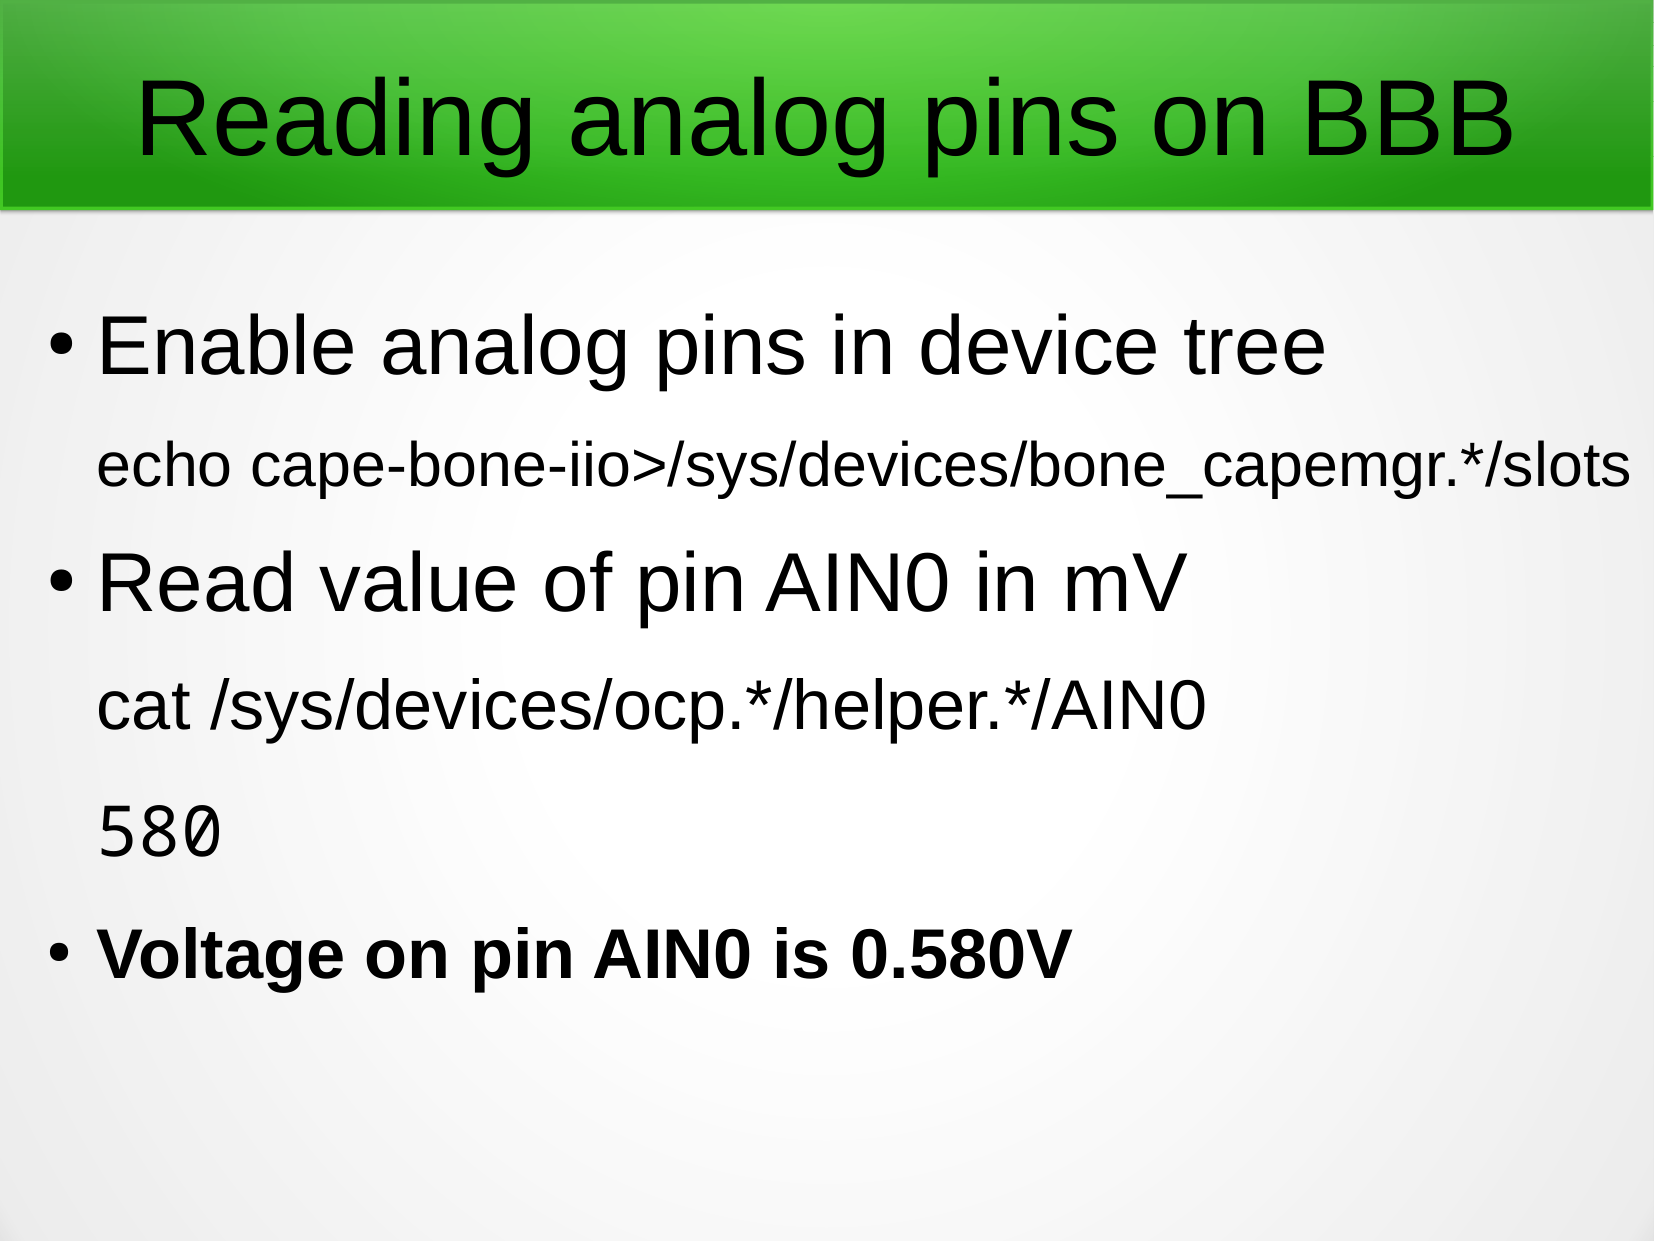

# Reading analog pins on BBB
Enable analog pins in device tree
echo cape-bone-iio>/sys/devices/bone_capemgr.*/slots
Read value of pin AIN0 in mV
cat /sys/devices/ocp.*/helper.*/AIN0
580
Voltage on pin AIN0 is 0.580V